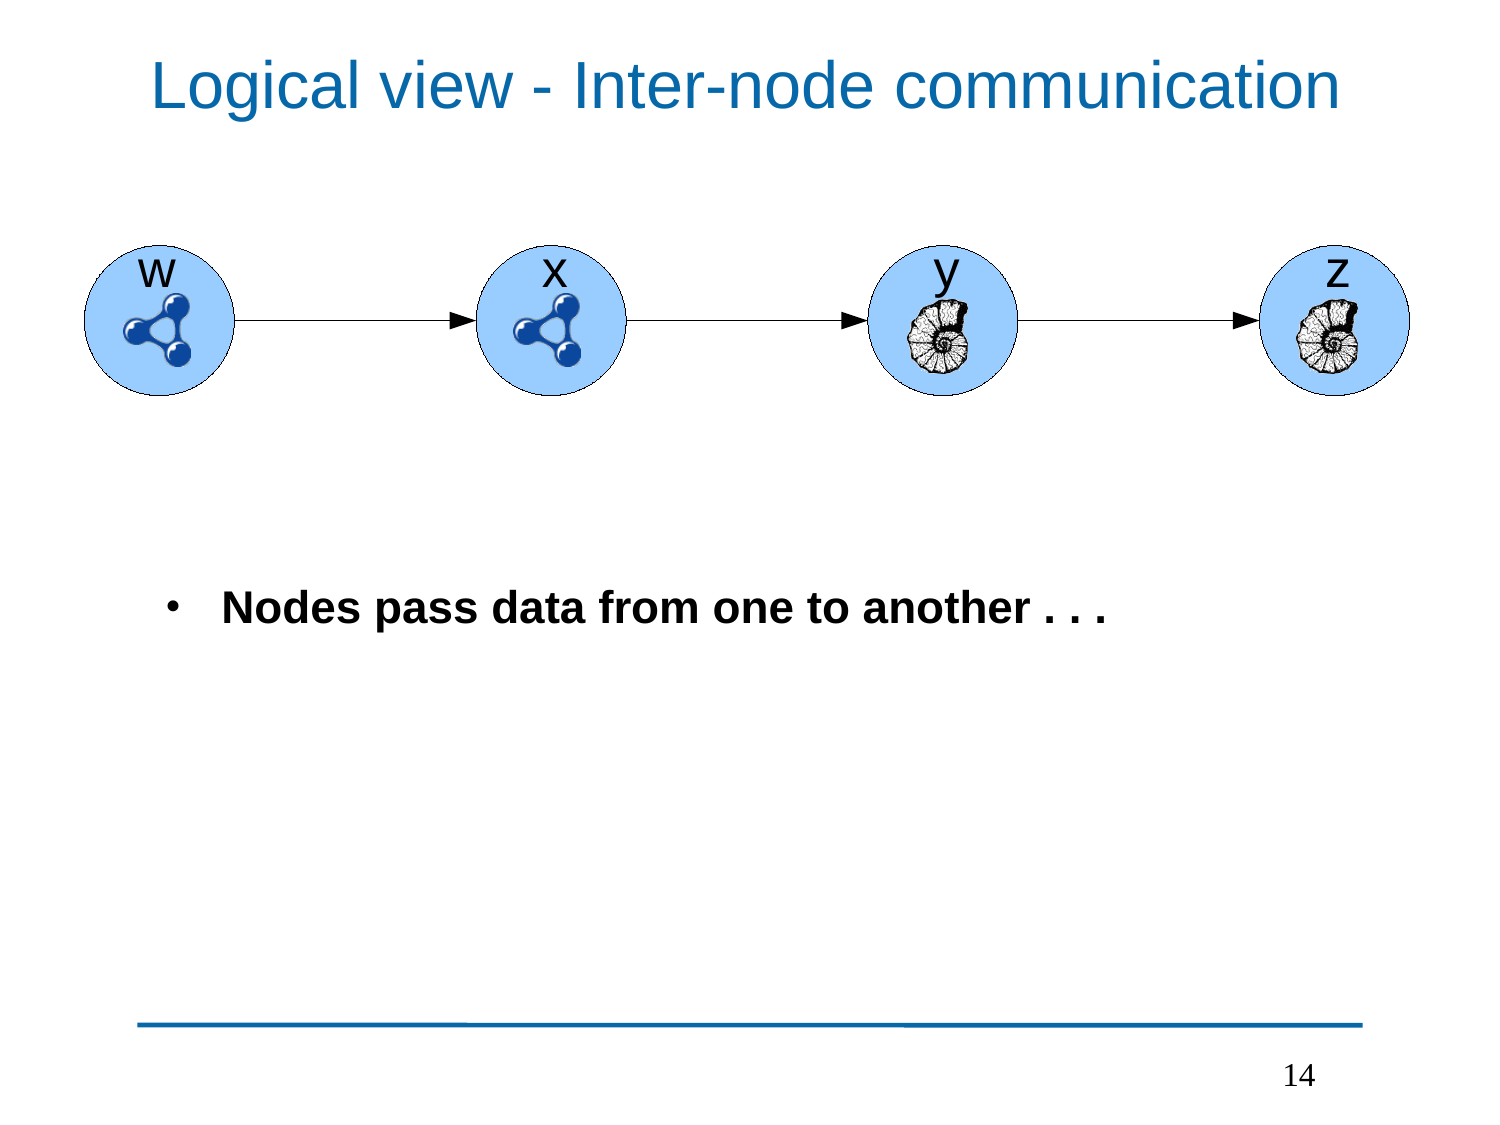

# Logical view - Inter-node communication
w
x
y
z
Nodes pass data from one to another . . .
14